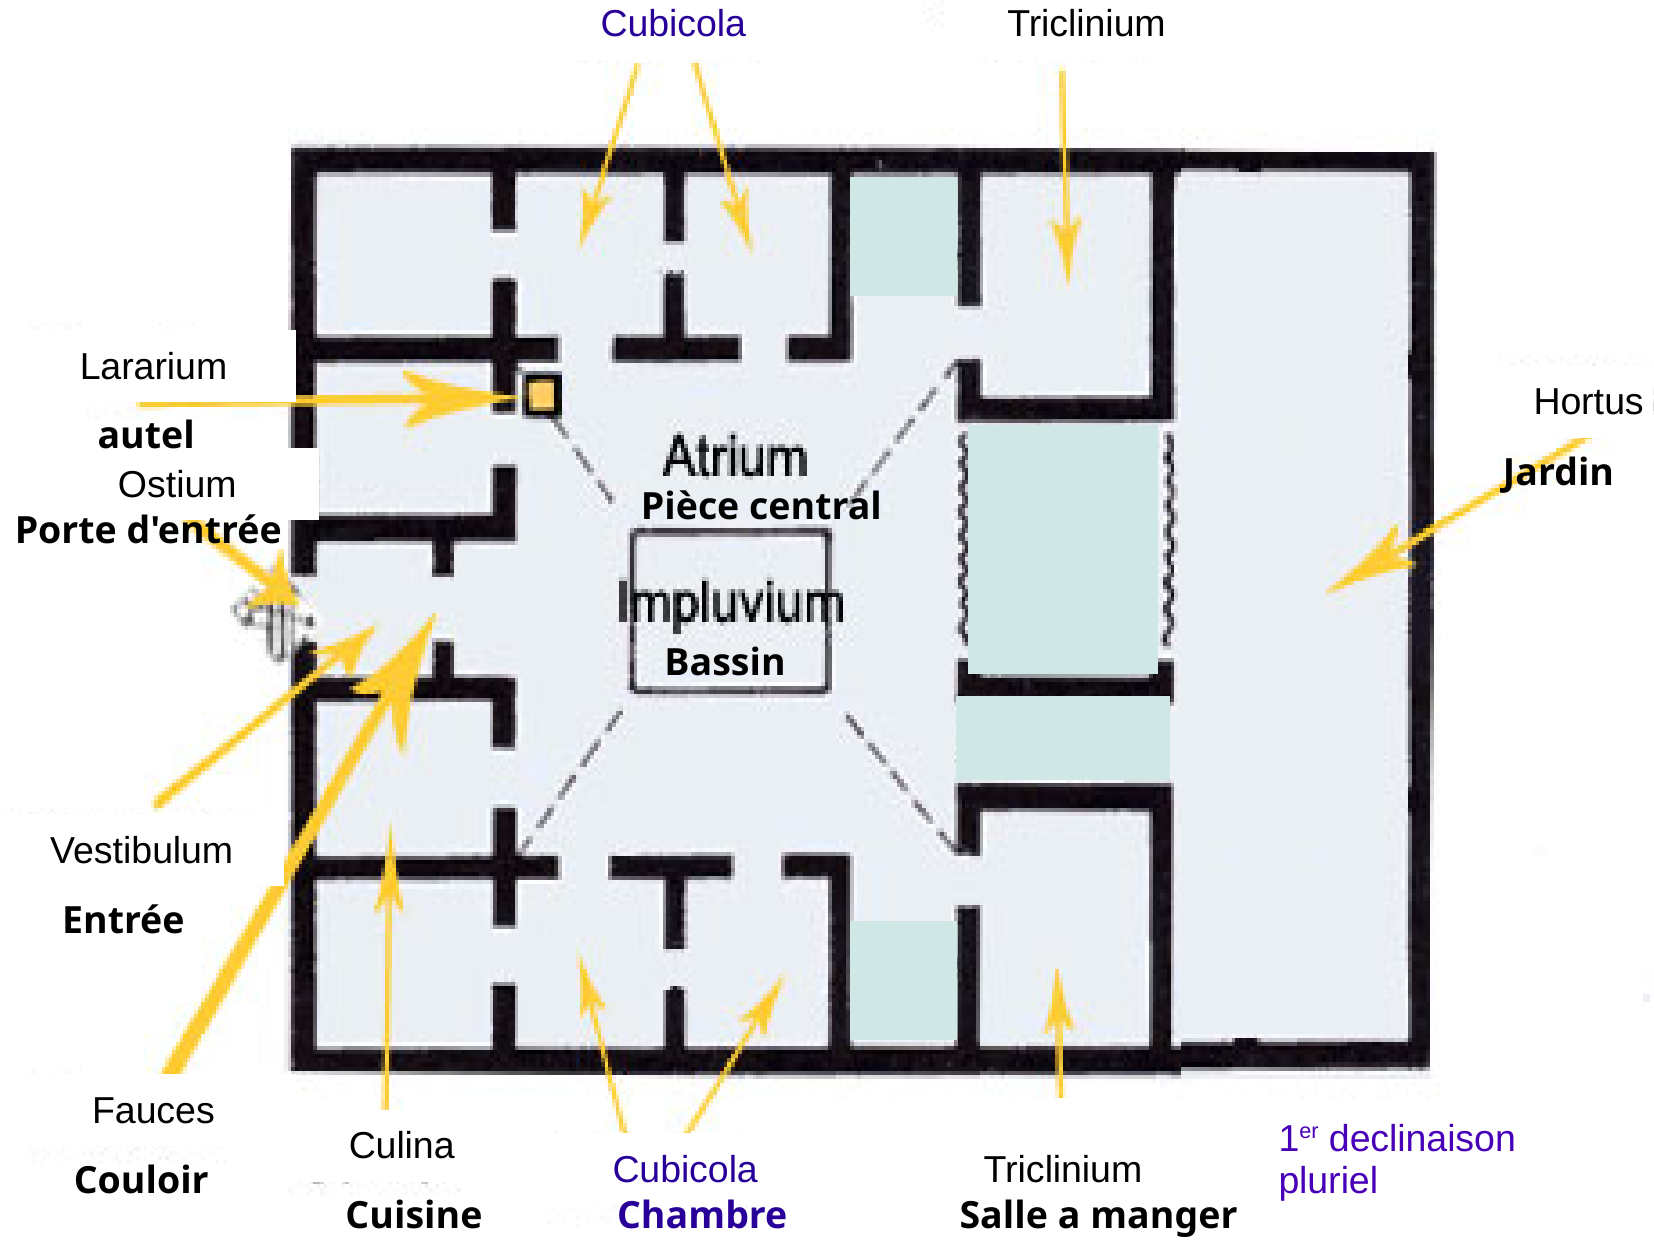

Cubicola
Triclinium
#
Lararium
Hortus
autel
Jardin
Ostium
Pièce central
Porte d'entrée
Bassin
Vestibulum
Entrée
Fauces
Triclinium
Culina
1er declinaison pluriel
Cubicola
Couloir
Cuisine
Chambre
Salle a manger